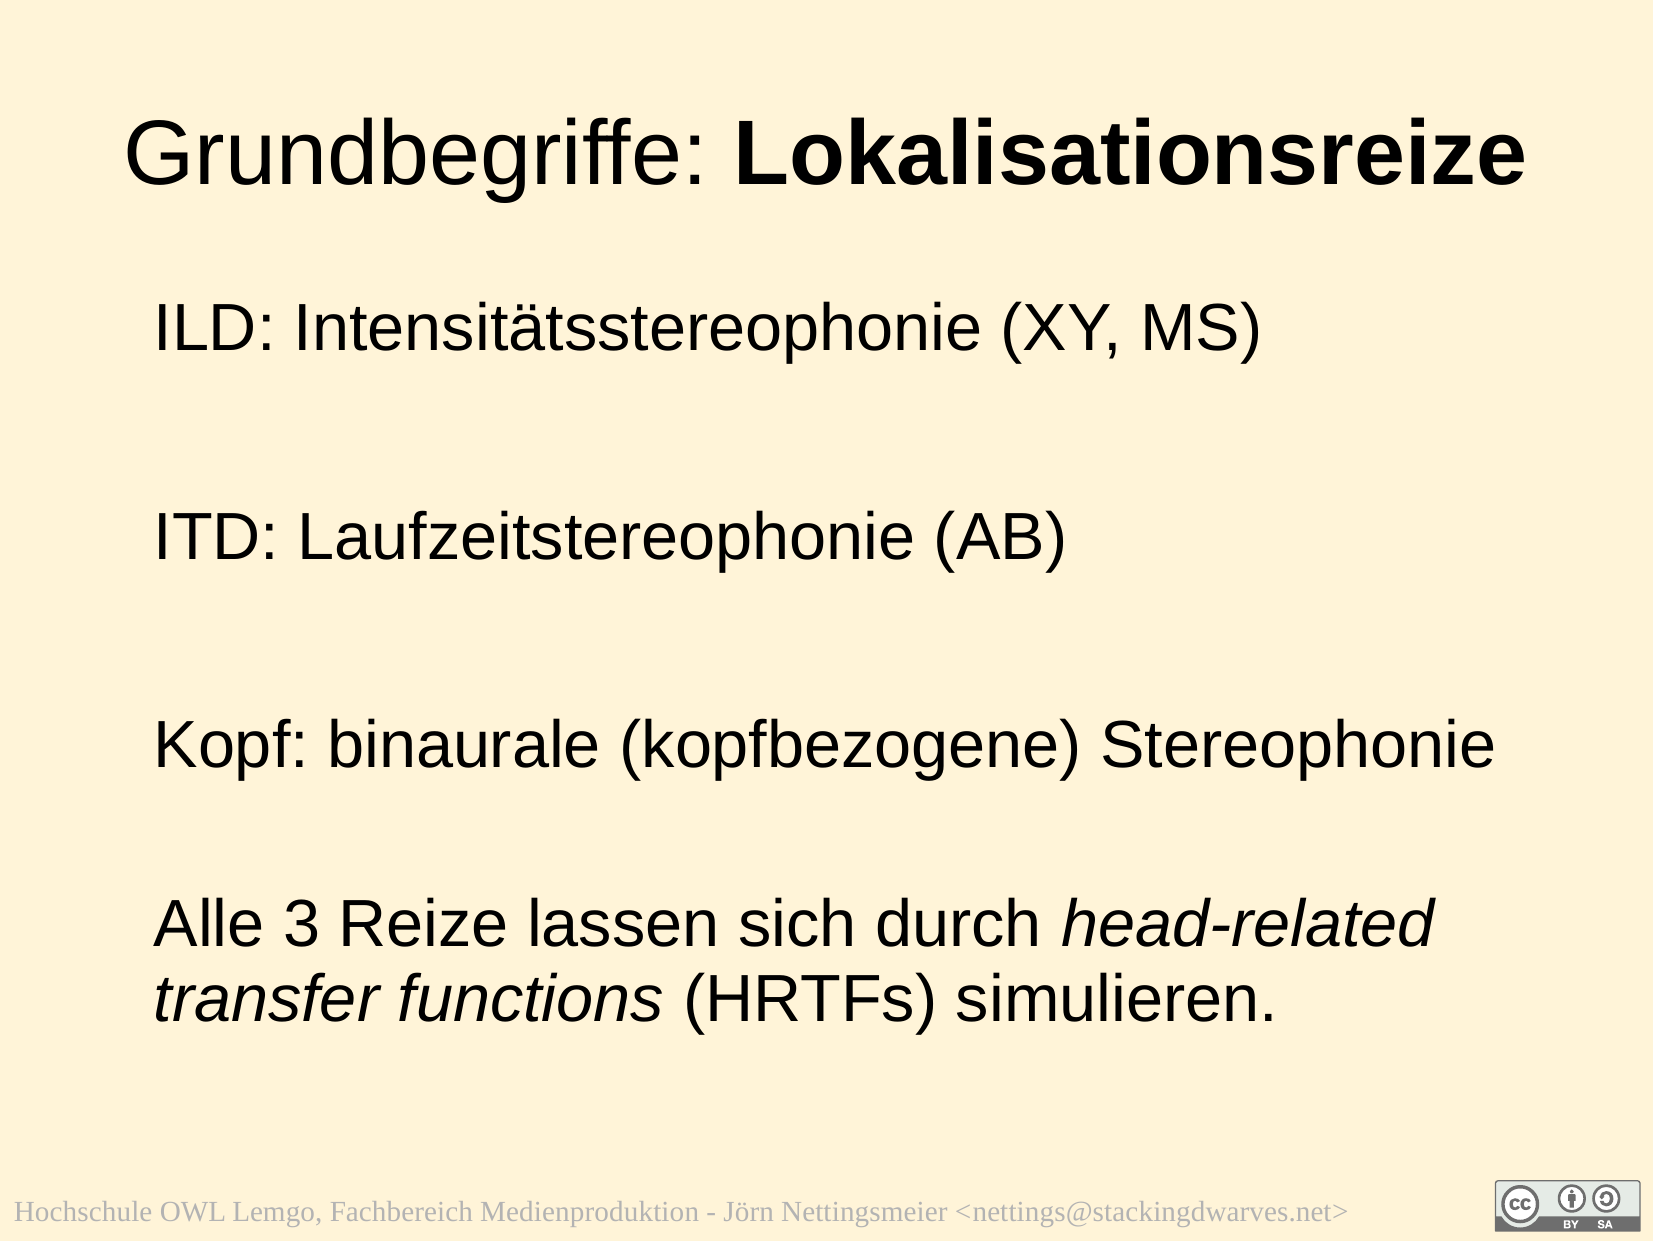

# Grundbegriffe: Lokalisationsreize
ILD: Intensitätsstereophonie (XY, MS)
ITD: Laufzeitstereophonie (AB)
Kopf: binaurale (kopfbezogene) Stereophonie
Alle 3 Reize lassen sich durch head-related transfer functions (HRTFs) simulieren.